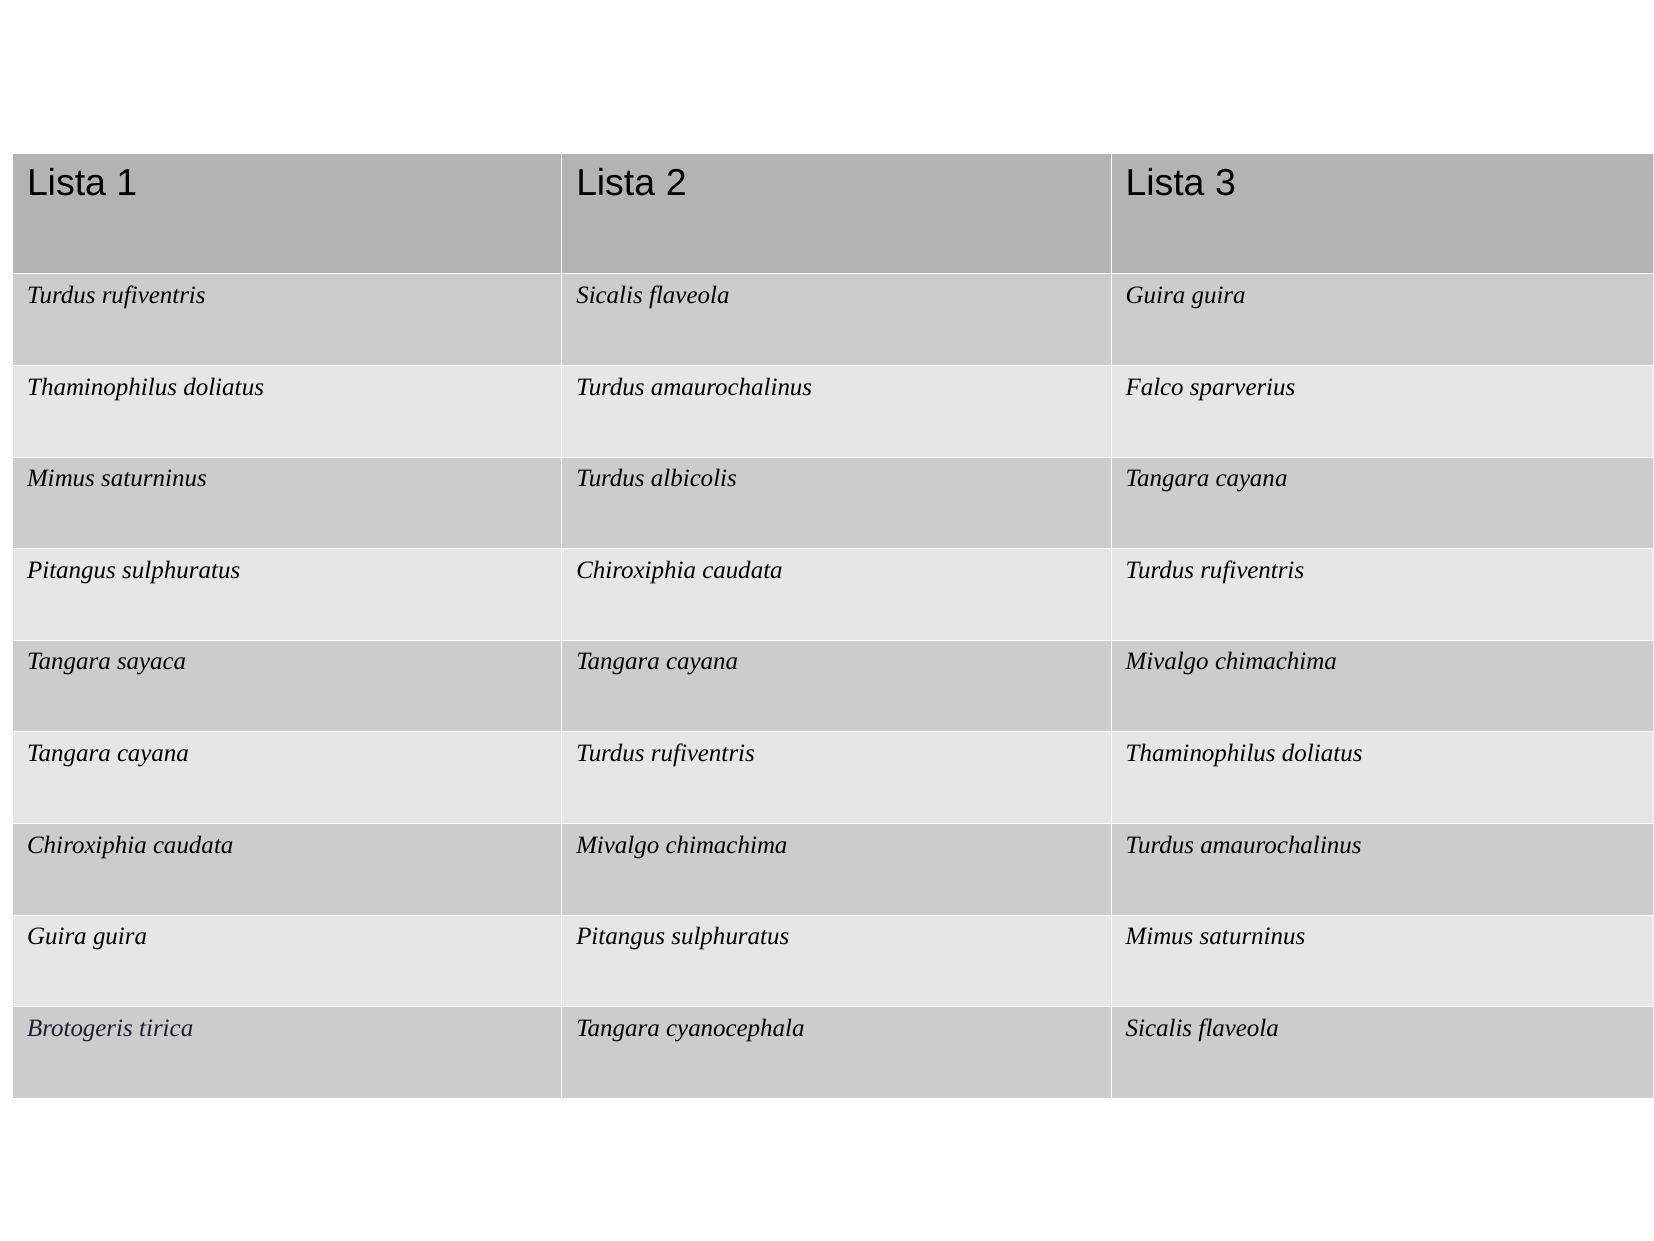

#
| Lista 1 | Lista 2 | Lista 3 |
| --- | --- | --- |
| Turdus rufiventris | Sicalis flaveola | Guira guira |
| Thaminophilus doliatus | Turdus amaurochalinus | Falco sparverius |
| Mimus saturninus | Turdus albicolis | Tangara cayana |
| Pitangus sulphuratus | Chiroxiphia caudata | Turdus rufiventris |
| Tangara sayaca | Tangara cayana | Mivalgo chimachima |
| Tangara cayana | Turdus rufiventris | Thaminophilus doliatus |
| Chiroxiphia caudata | Mivalgo chimachima | Turdus amaurochalinus |
| Guira guira | Pitangus sulphuratus | Mimus saturninus |
| Brotogeris tirica | Tangara cyanocephala | Sicalis flaveola |